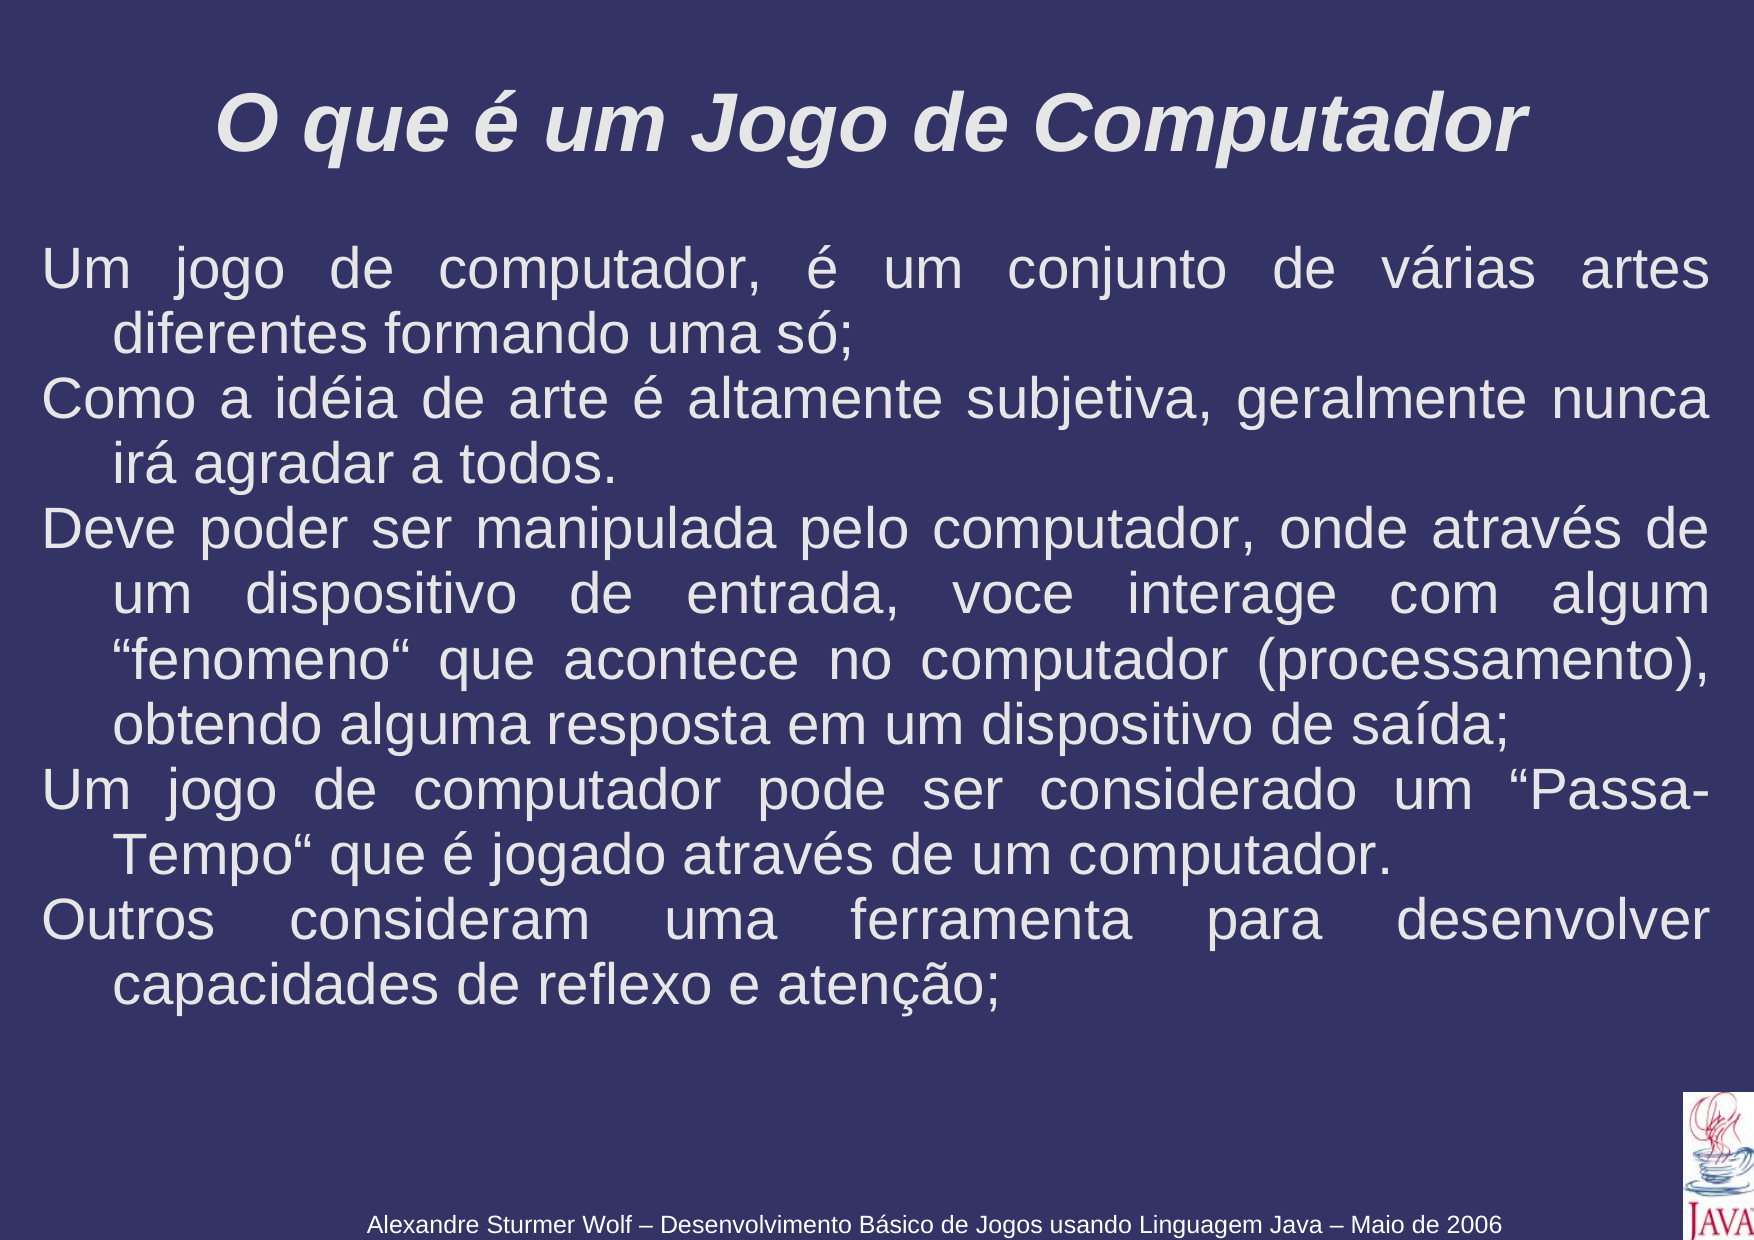

# O que é um Jogo de Computador
Um jogo de computador, é um conjunto de várias artes diferentes formando uma só;
Como a idéia de arte é altamente subjetiva, geralmente nunca irá agradar a todos.
Deve poder ser manipulada pelo computador, onde através de um dispositivo de entrada, voce interage com algum “fenomeno“ que acontece no computador (processamento), obtendo alguma resposta em um dispositivo de saída;
Um jogo de computador pode ser considerado um “Passa-Tempo“ que é jogado através de um computador.
Outros consideram uma ferramenta para desenvolver capacidades de reflexo e atenção;